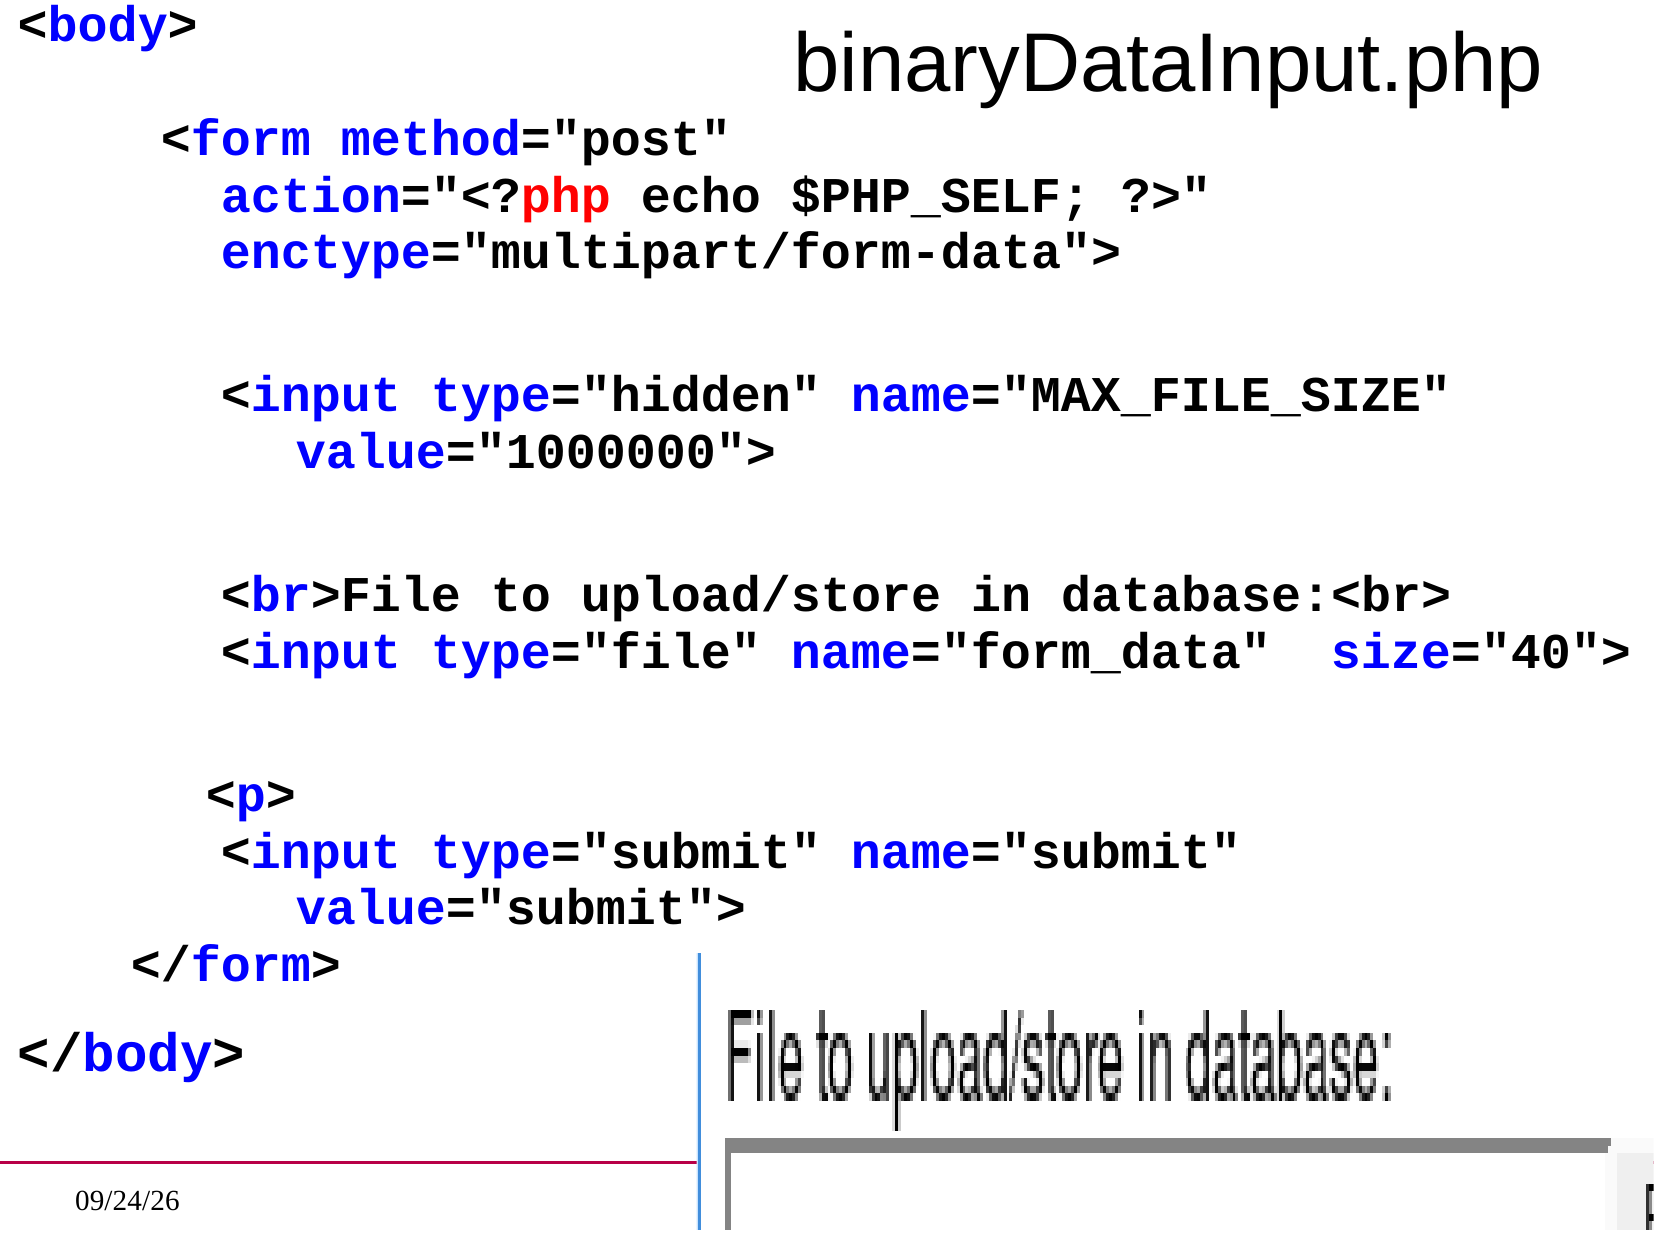

<body>
 <form method="post"
		action="<?php echo $PHP_SELF; ?>"
		enctype="multipart/form-data">
 	<input type="hidden" name="MAX_FILE_SIZE"
			value="1000000">
	 	<br>File to upload/store in database:<br>
 		<input type="file" name="form_data" size="40">
	 <p>
		<input type="submit" name="submit"
			value="submit">
 </form>
</body>
# binaryDataInput.php